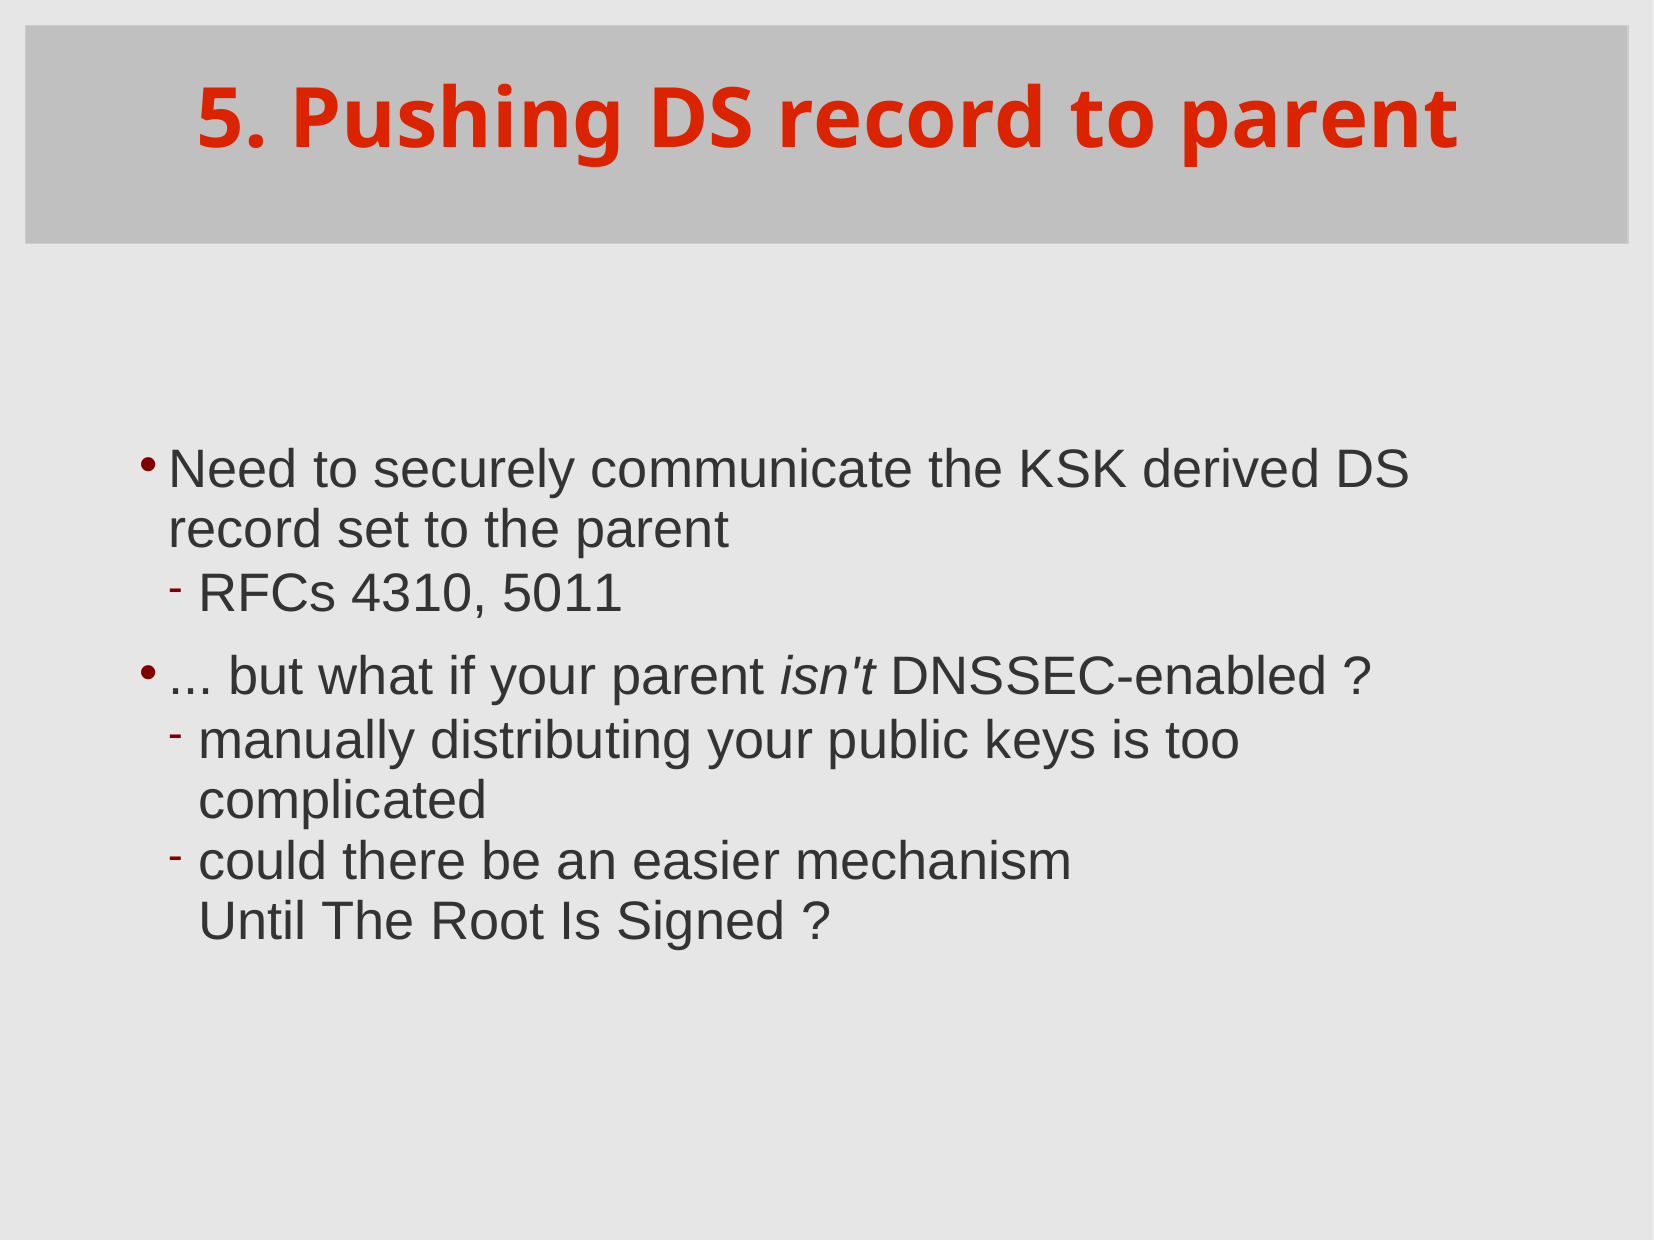

# 5. Pushing DS record to parent
Need to securely communicate the KSK derived DS record set to the parent
RFCs 4310, 5011
... but what if your parent isn't DNSSEC-enabled ?
manually distributing your public keys is too complicated
could there be an easier mechanism
Until The Root Is Signed ?